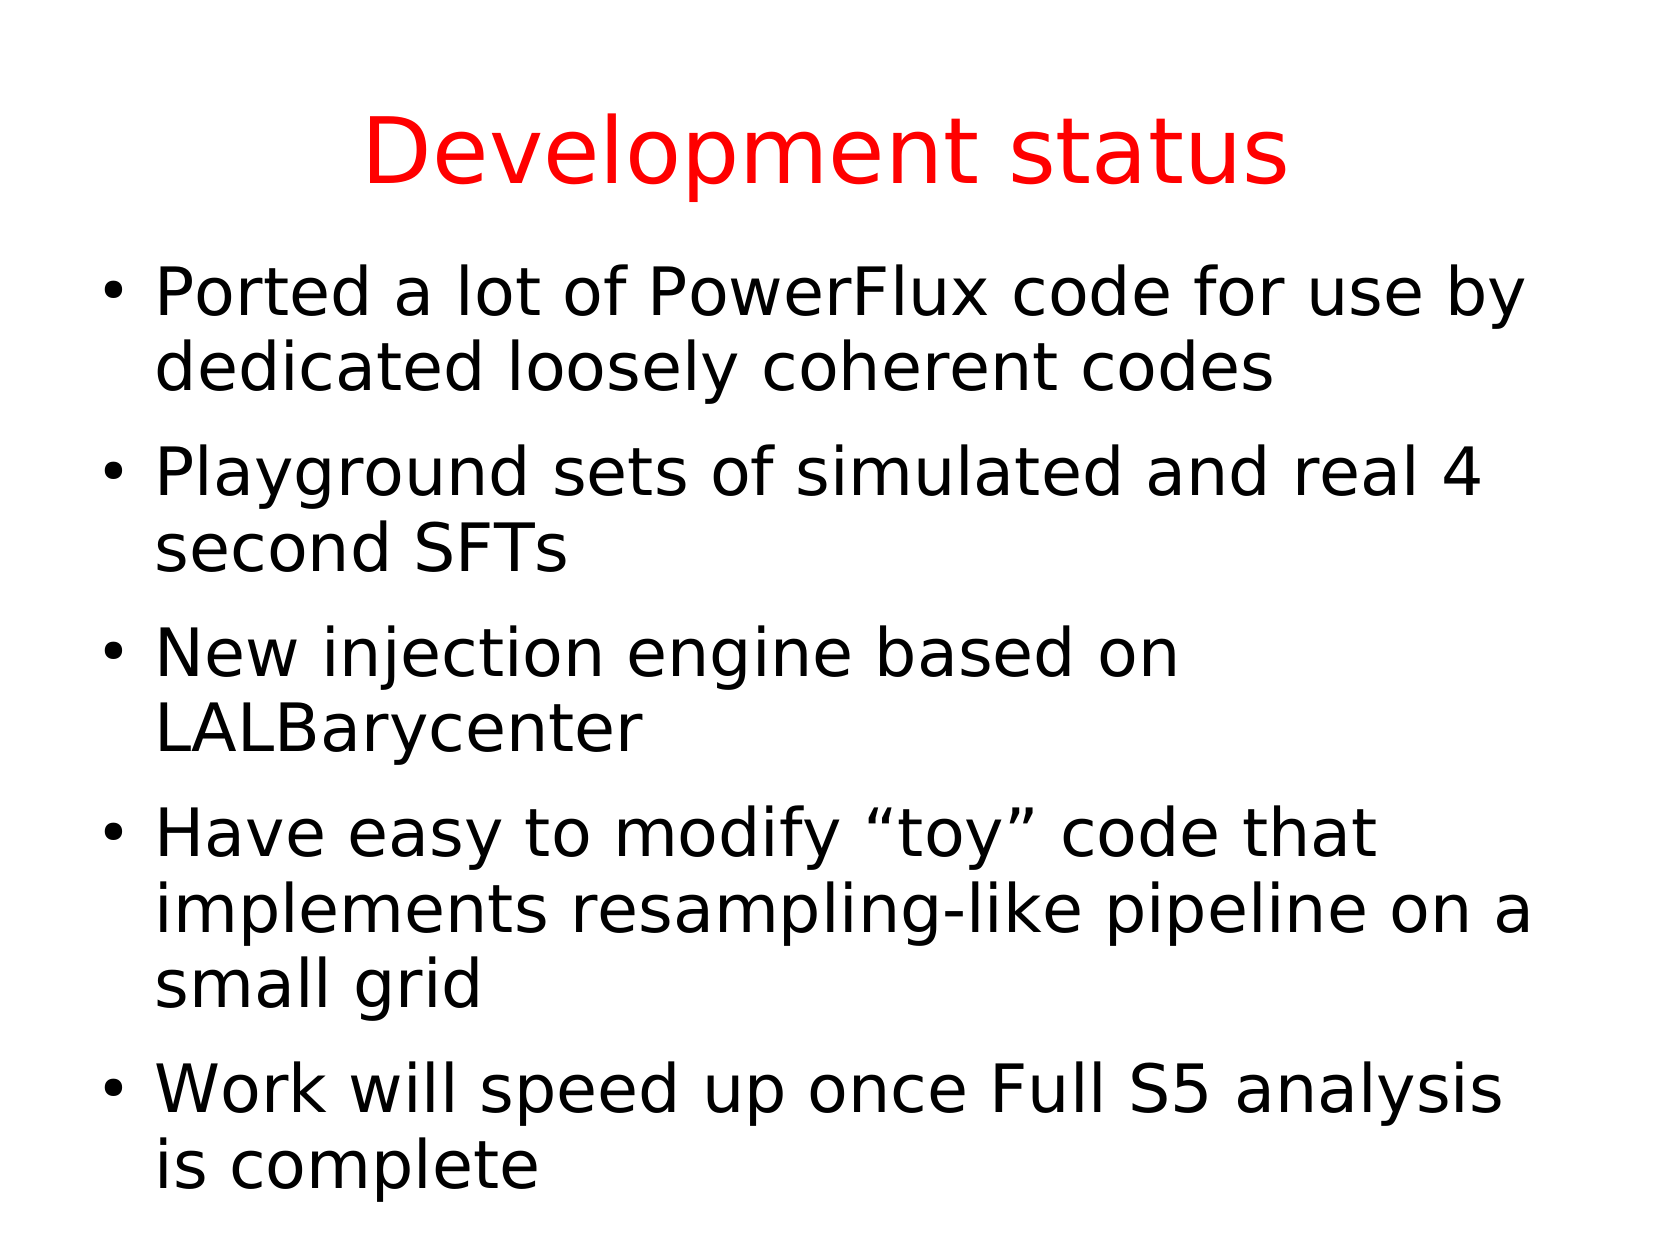

# Development status
Ported a lot of PowerFlux code for use by dedicated loosely coherent codes
Playground sets of simulated and real 4 second SFTs
New injection engine based on LALBarycenter
Have easy to modify “toy” code that implements resampling-like pipeline on a small grid
Work will speed up once Full S5 analysis is complete